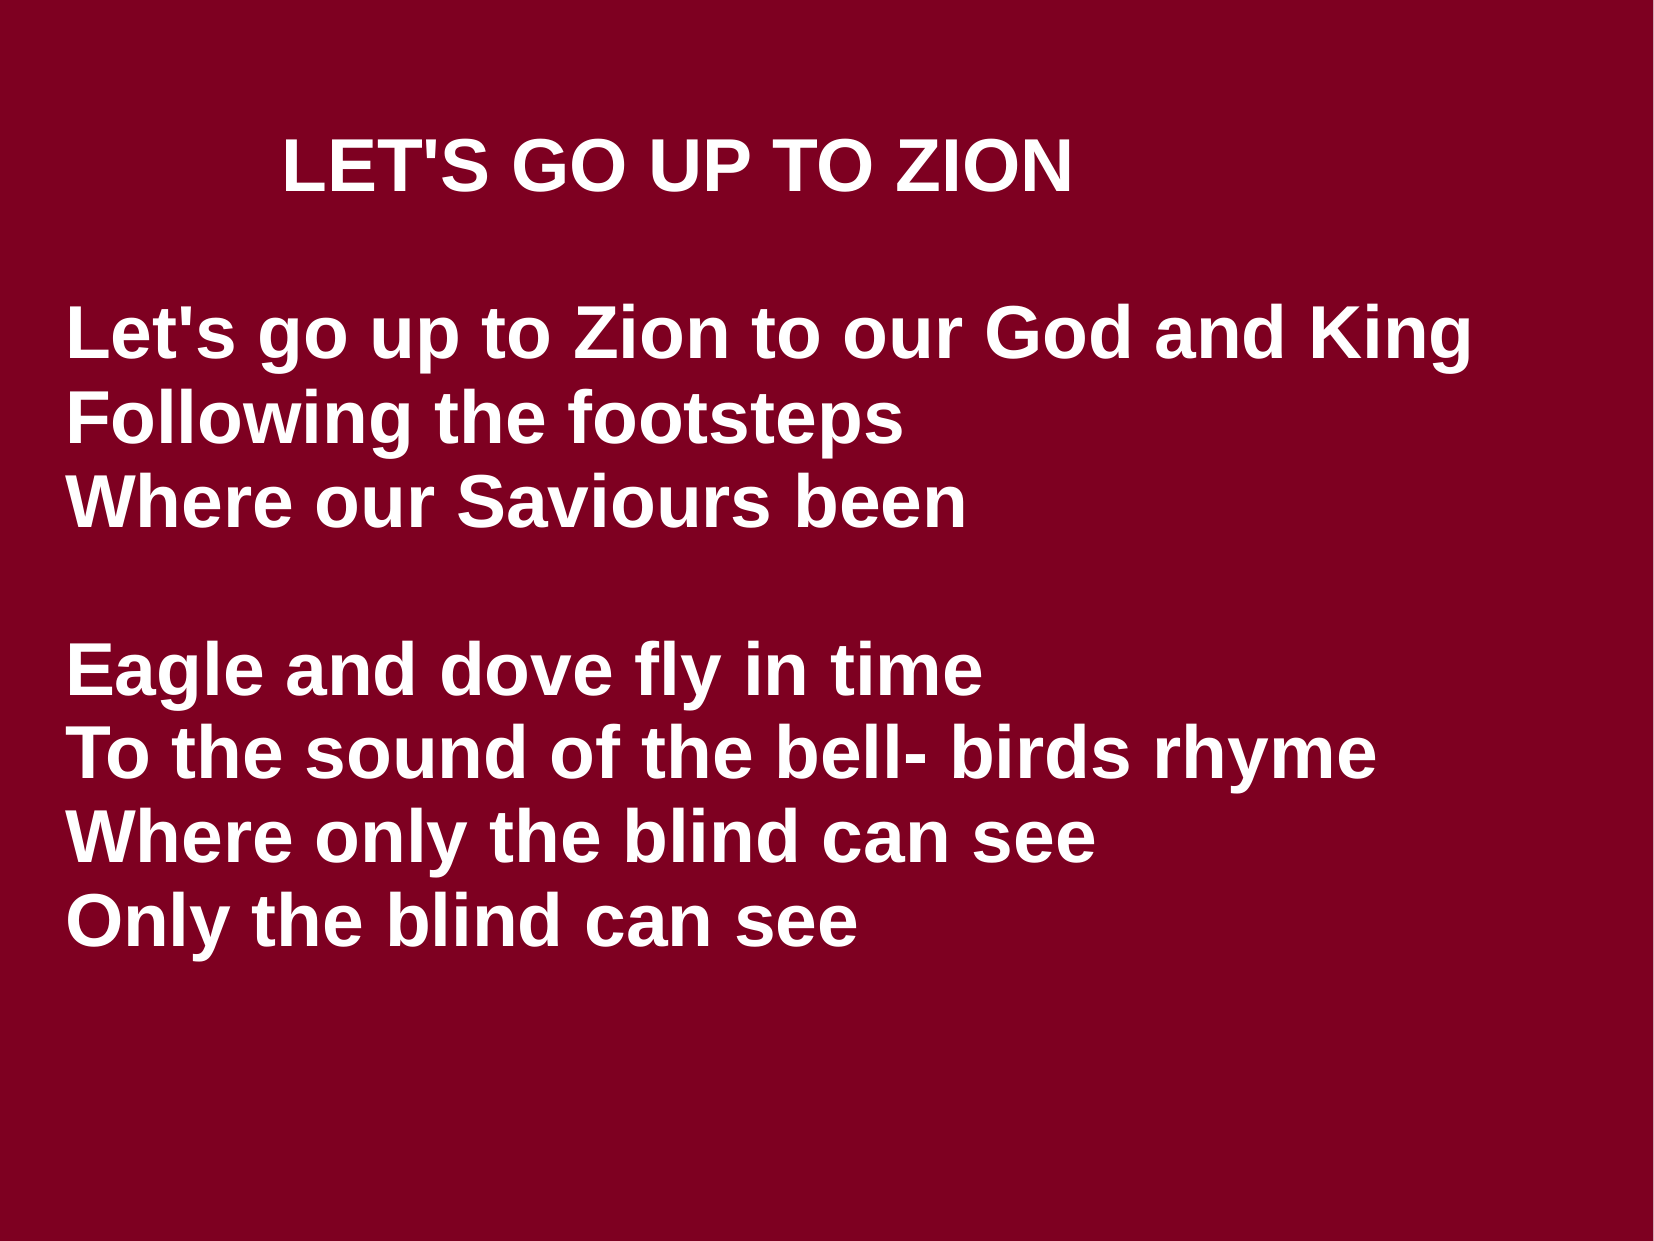

#
 LET'S GO UP TO ZION
	Let's go up to Zion to our God and King
	Following the footsteps
	Where our Saviours been
	Eagle and dove fly in time
	To the sound of the bell- birds rhyme
	Where only the blind can see
	Only the blind can see